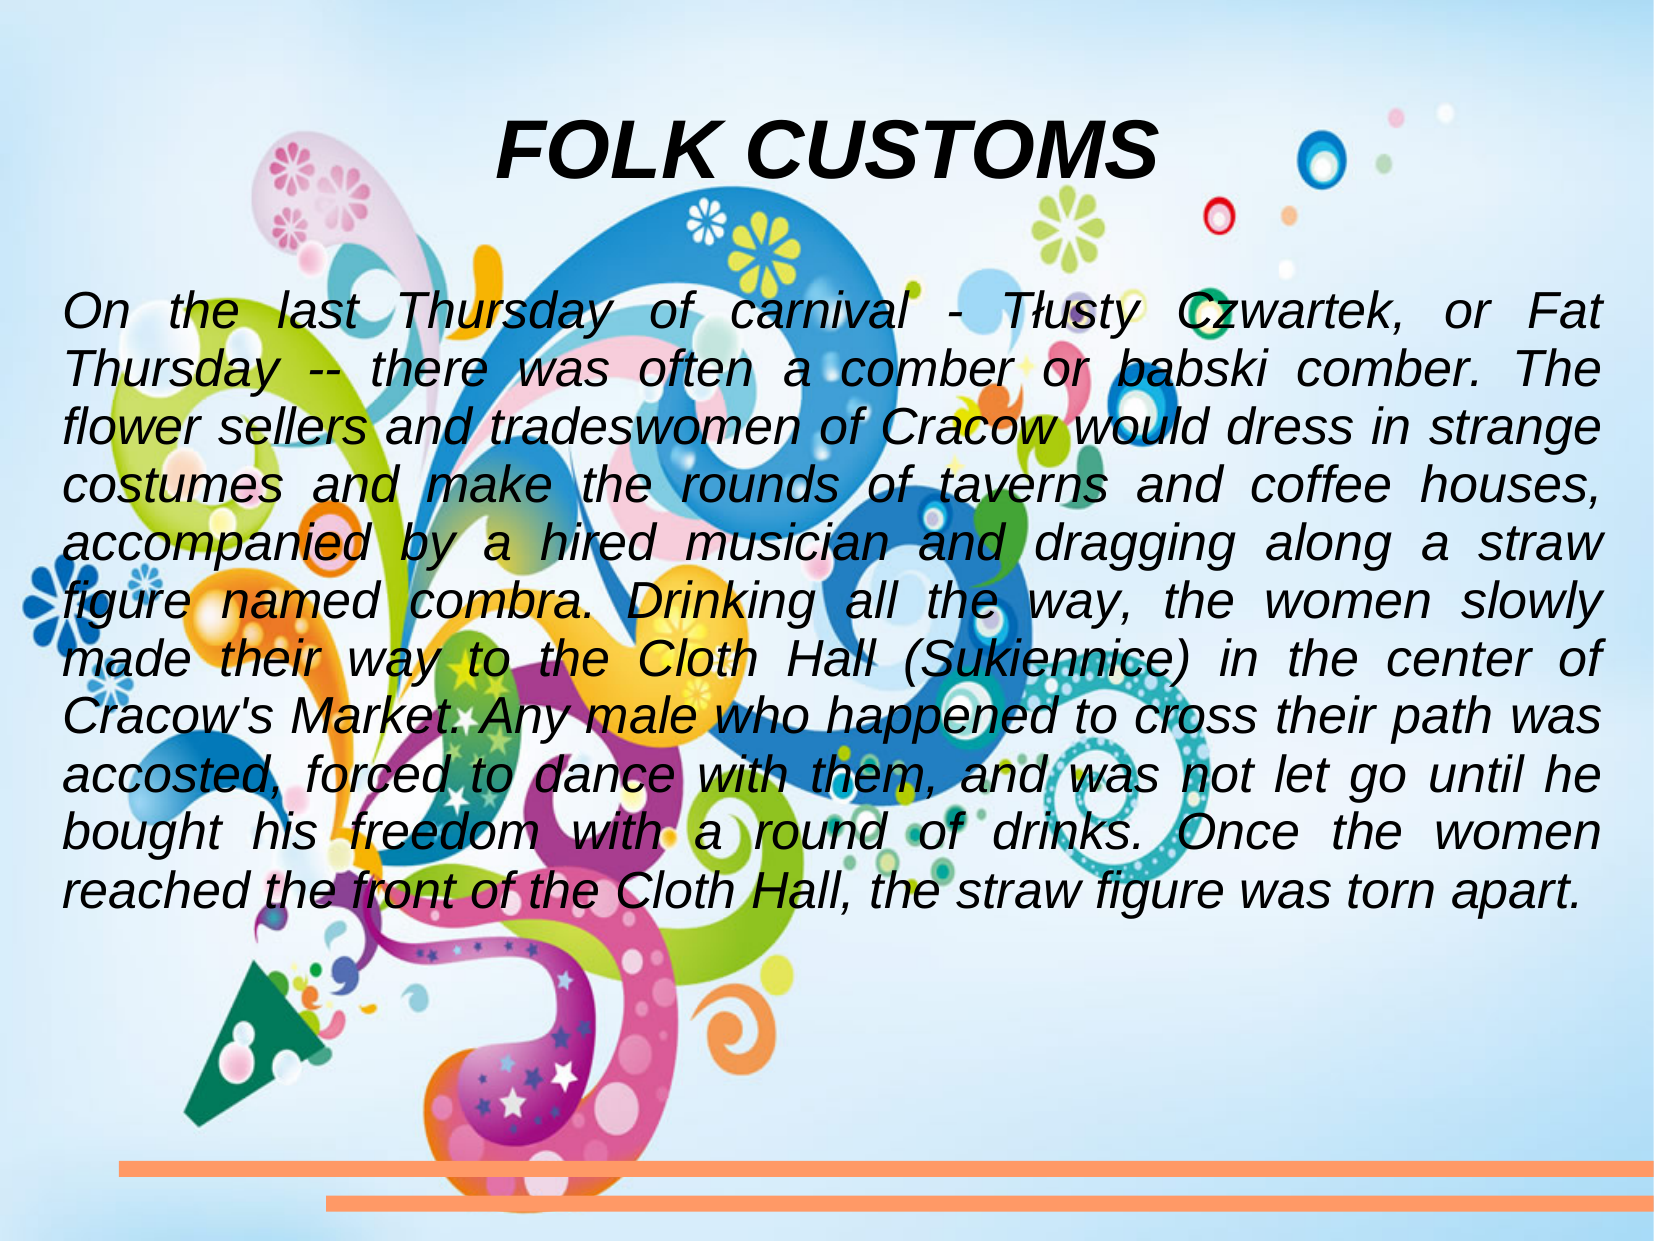

# FOLK CUSTOMS
On the last Thursday of carnival - Tłusty Czwartek, or Fat Thursday -- there was often a comber or babski comber. The flower sellers and tradeswomen of Cracow would dress in strange costumes and make the rounds of taverns and coffee houses, accompanied by a hired musician and dragging along a straw figure named combra. Drinking all the way, the women slowly made their way to the Cloth Hall (Sukiennice) in the center of Cracow's Market. Any male who happened to cross their path was accosted, forced to dance with them, and was not let go until he bought his freedom with a round of drinks. Once the women reached the front of the Cloth Hall, the straw figure was torn apart.